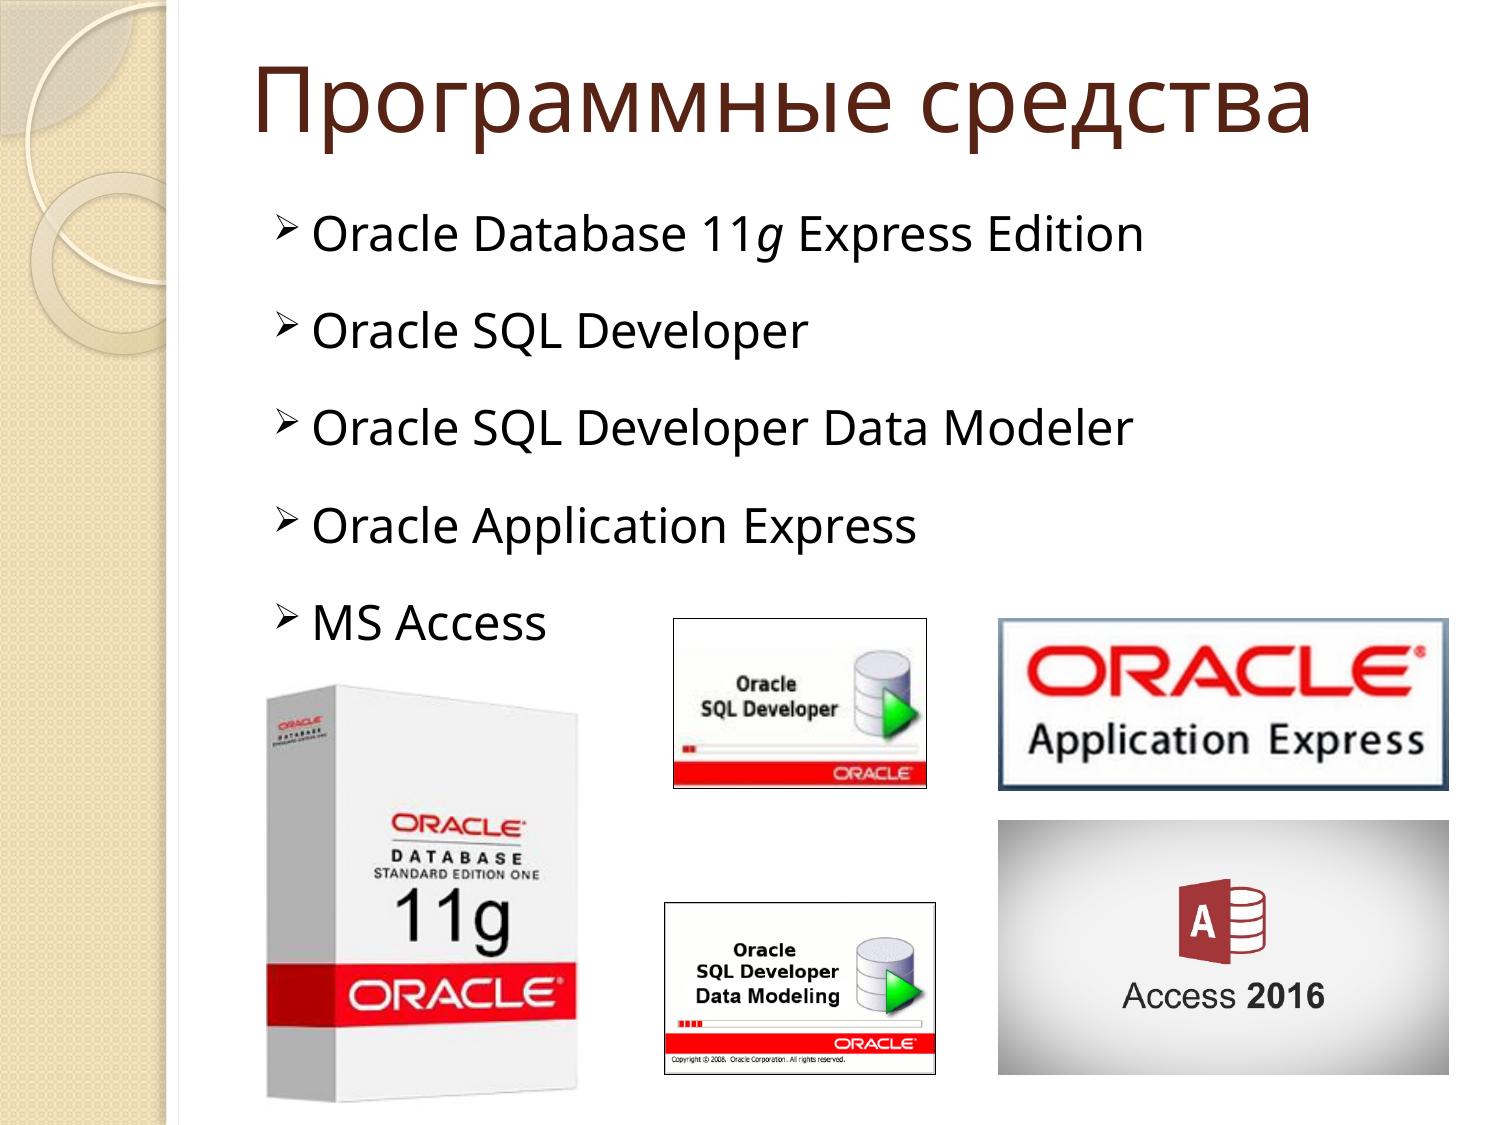

Программные средства
# Oracle Database 11g Express Edition
Oracle SQL Developer
Oracle SQL Developer Data Modeler
Oracle Application Express
MS Access